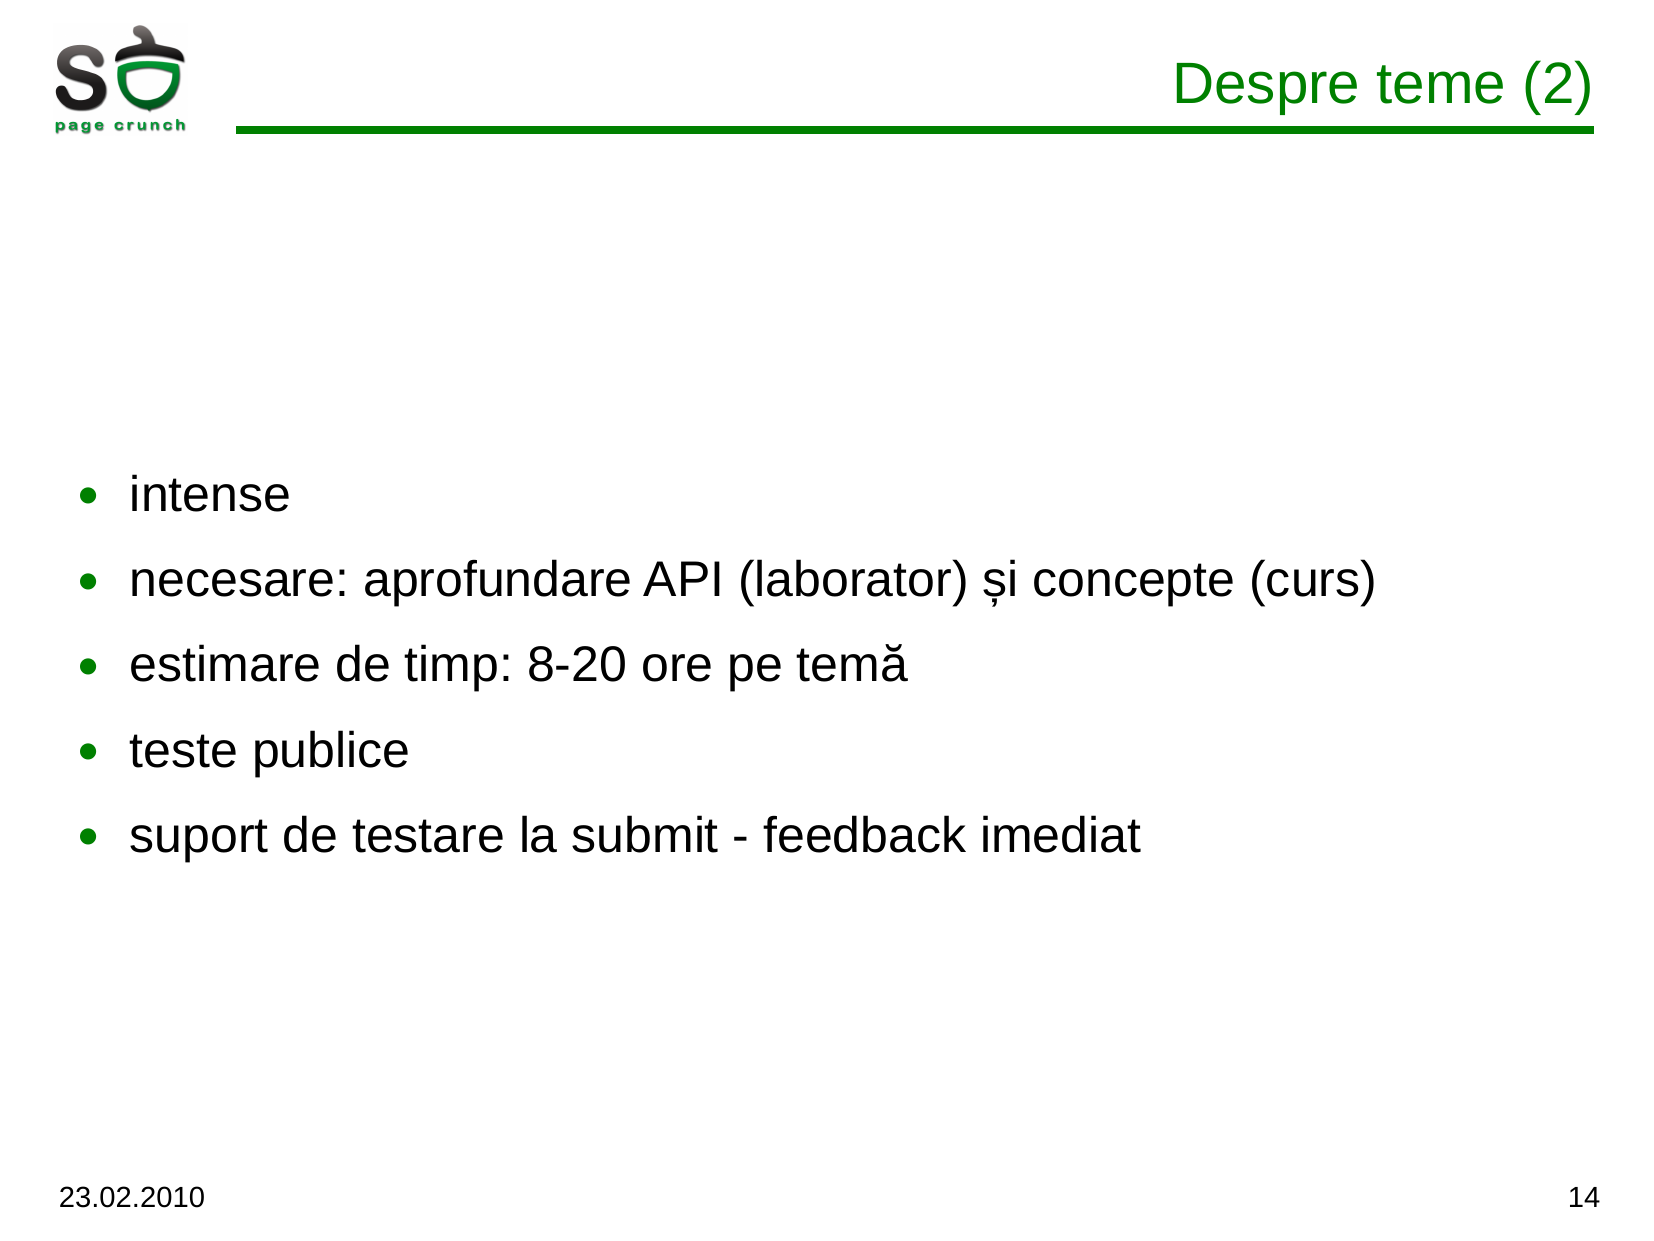

# Despre teme (2)
intense
necesare: aprofundare API (laborator) și concepte (curs)
estimare de timp: 8-20 ore pe temă
teste publice
suport de testare la submit - feedback imediat
23.02.2010
14